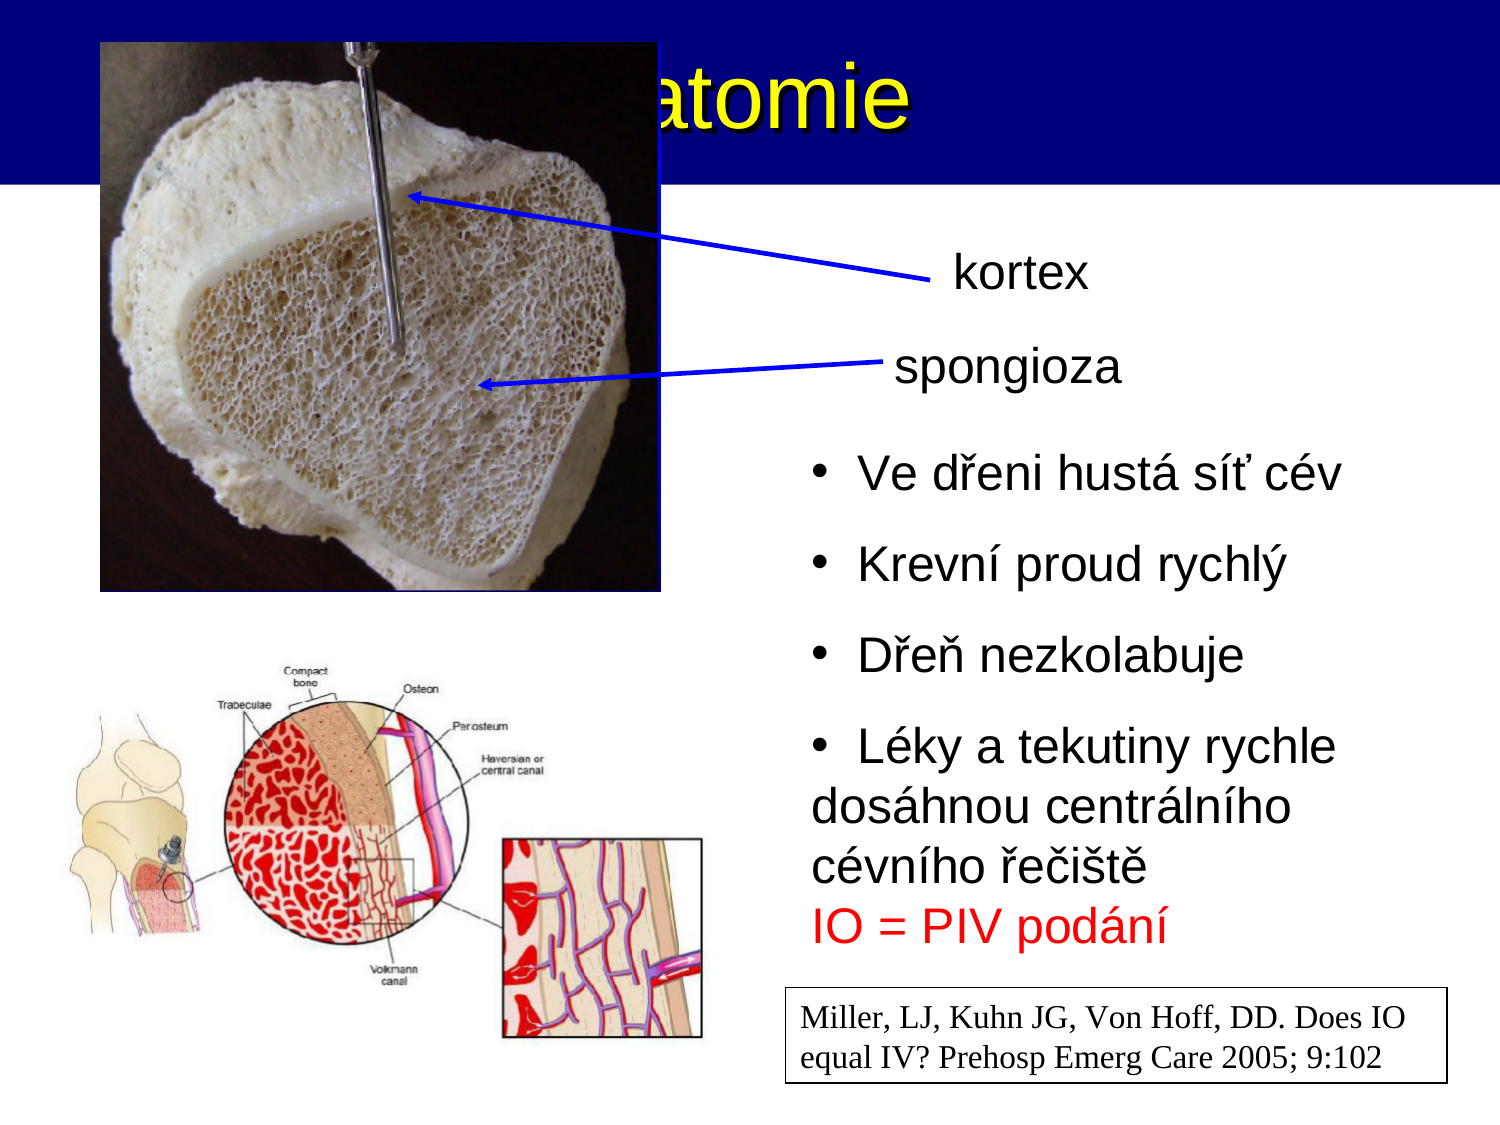

Anatomie
kortex
spongioza
 Ve dřeni hustá síť cév
 Krevní proud rychlý
 Dřeň nezkolabuje
 Léky a tekutiny rychle dosáhnou centrálního cévního řečiště IO = PIV podání
Miller, LJ, Kuhn JG, Von Hoff, DD. Does IO equal IV? Prehosp Emerg Care 2005; 9:102